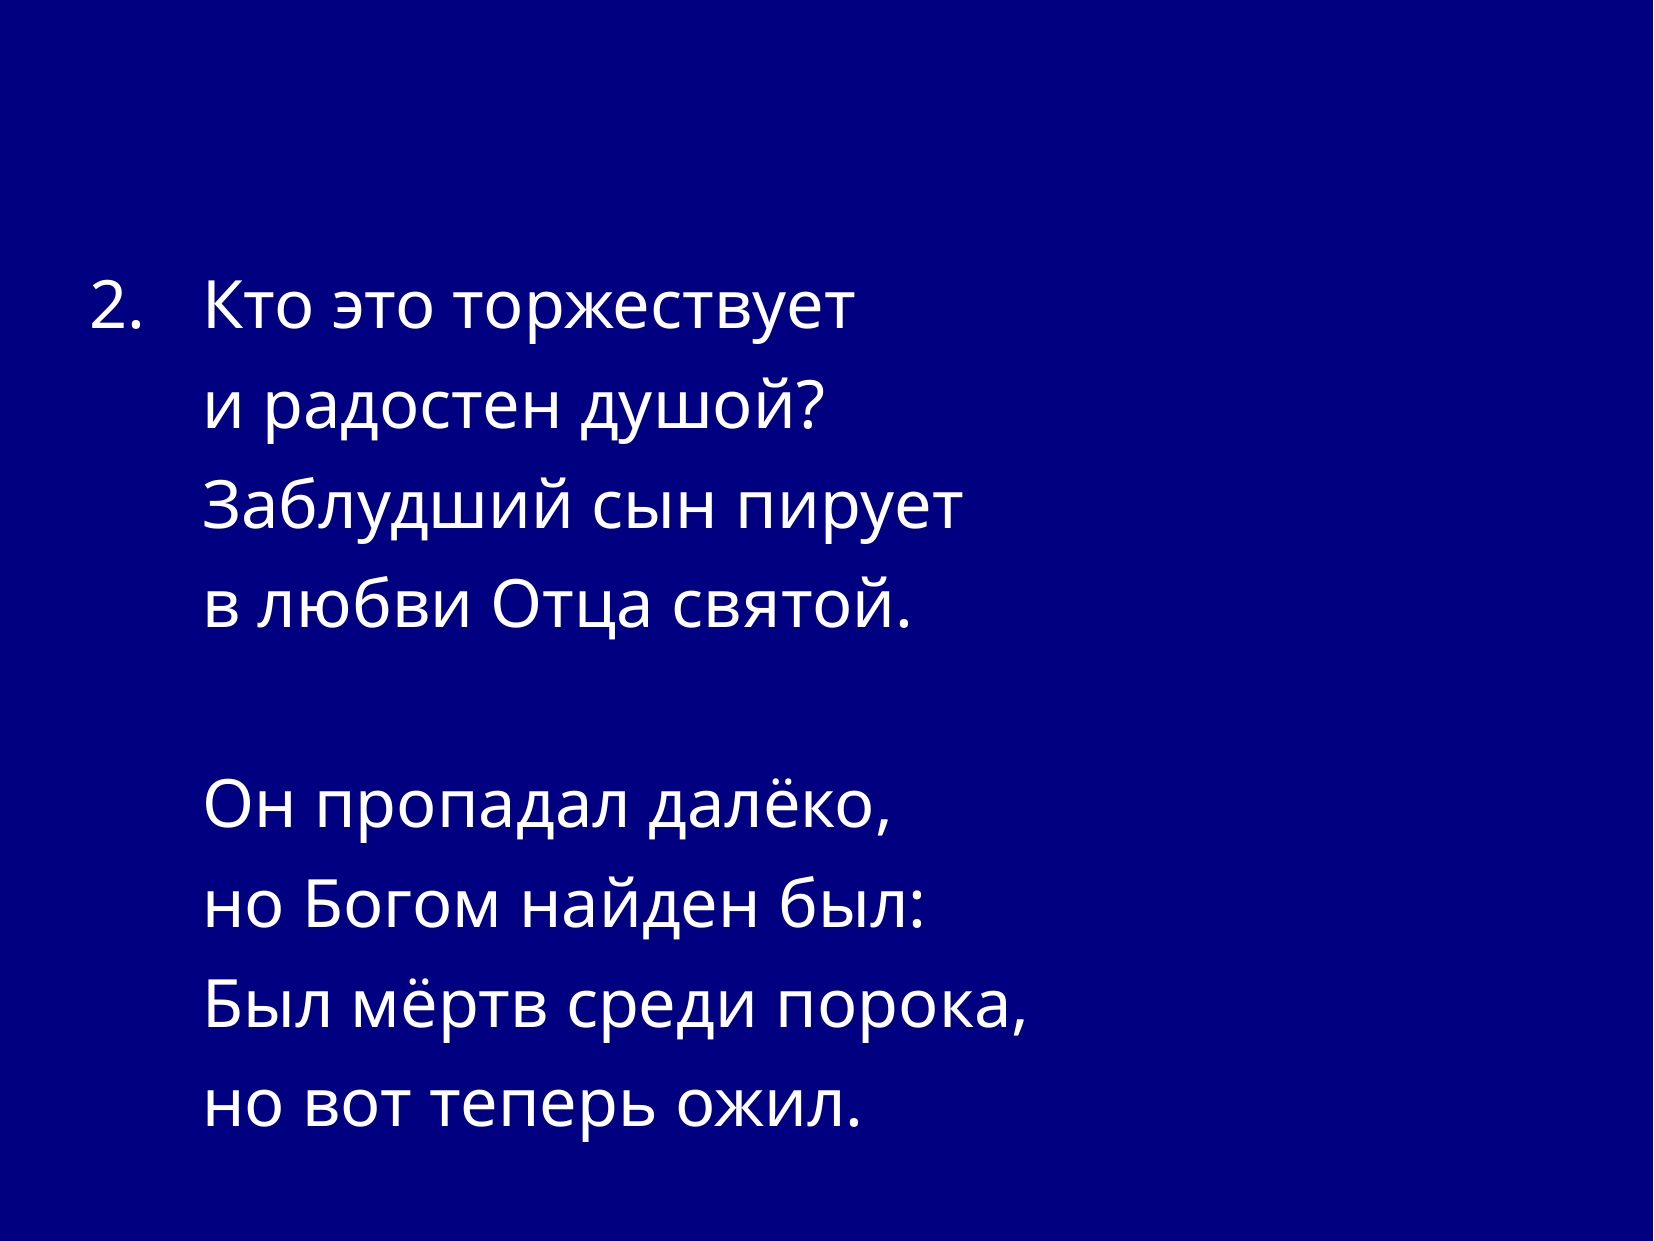

2.	Кто это торжествует
	и радостен душой?
	Заблудший сын пирует
	в любви Отца святой.
	Он пропадал далёко,
	но Богом найден был:
	Был мёртв среди порока,
	но вот теперь ожил.